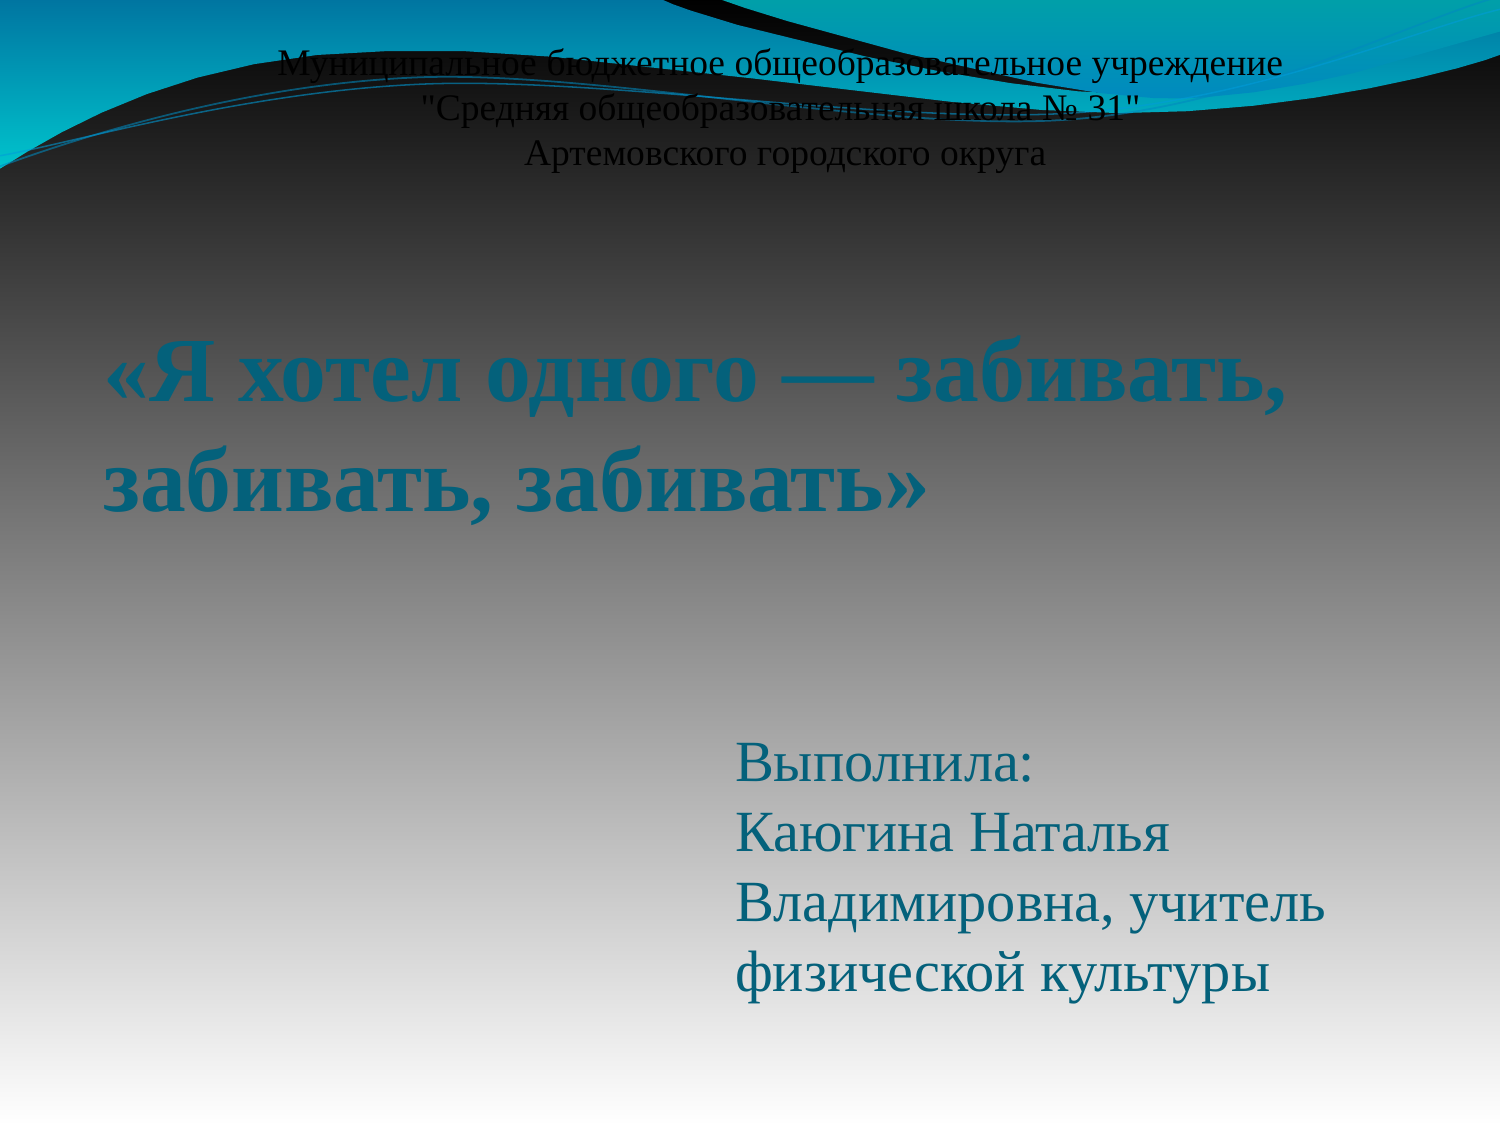

Муниципальное бюджетное общеобразовательное учреждение
"Средняя общеобразовательная школа № 31"
Артемовского городского округа
# «Я хотел одного — забивать, забивать, забивать»
Выполнила:
Каюгина Наталья Владимировна, учитель физической культуры